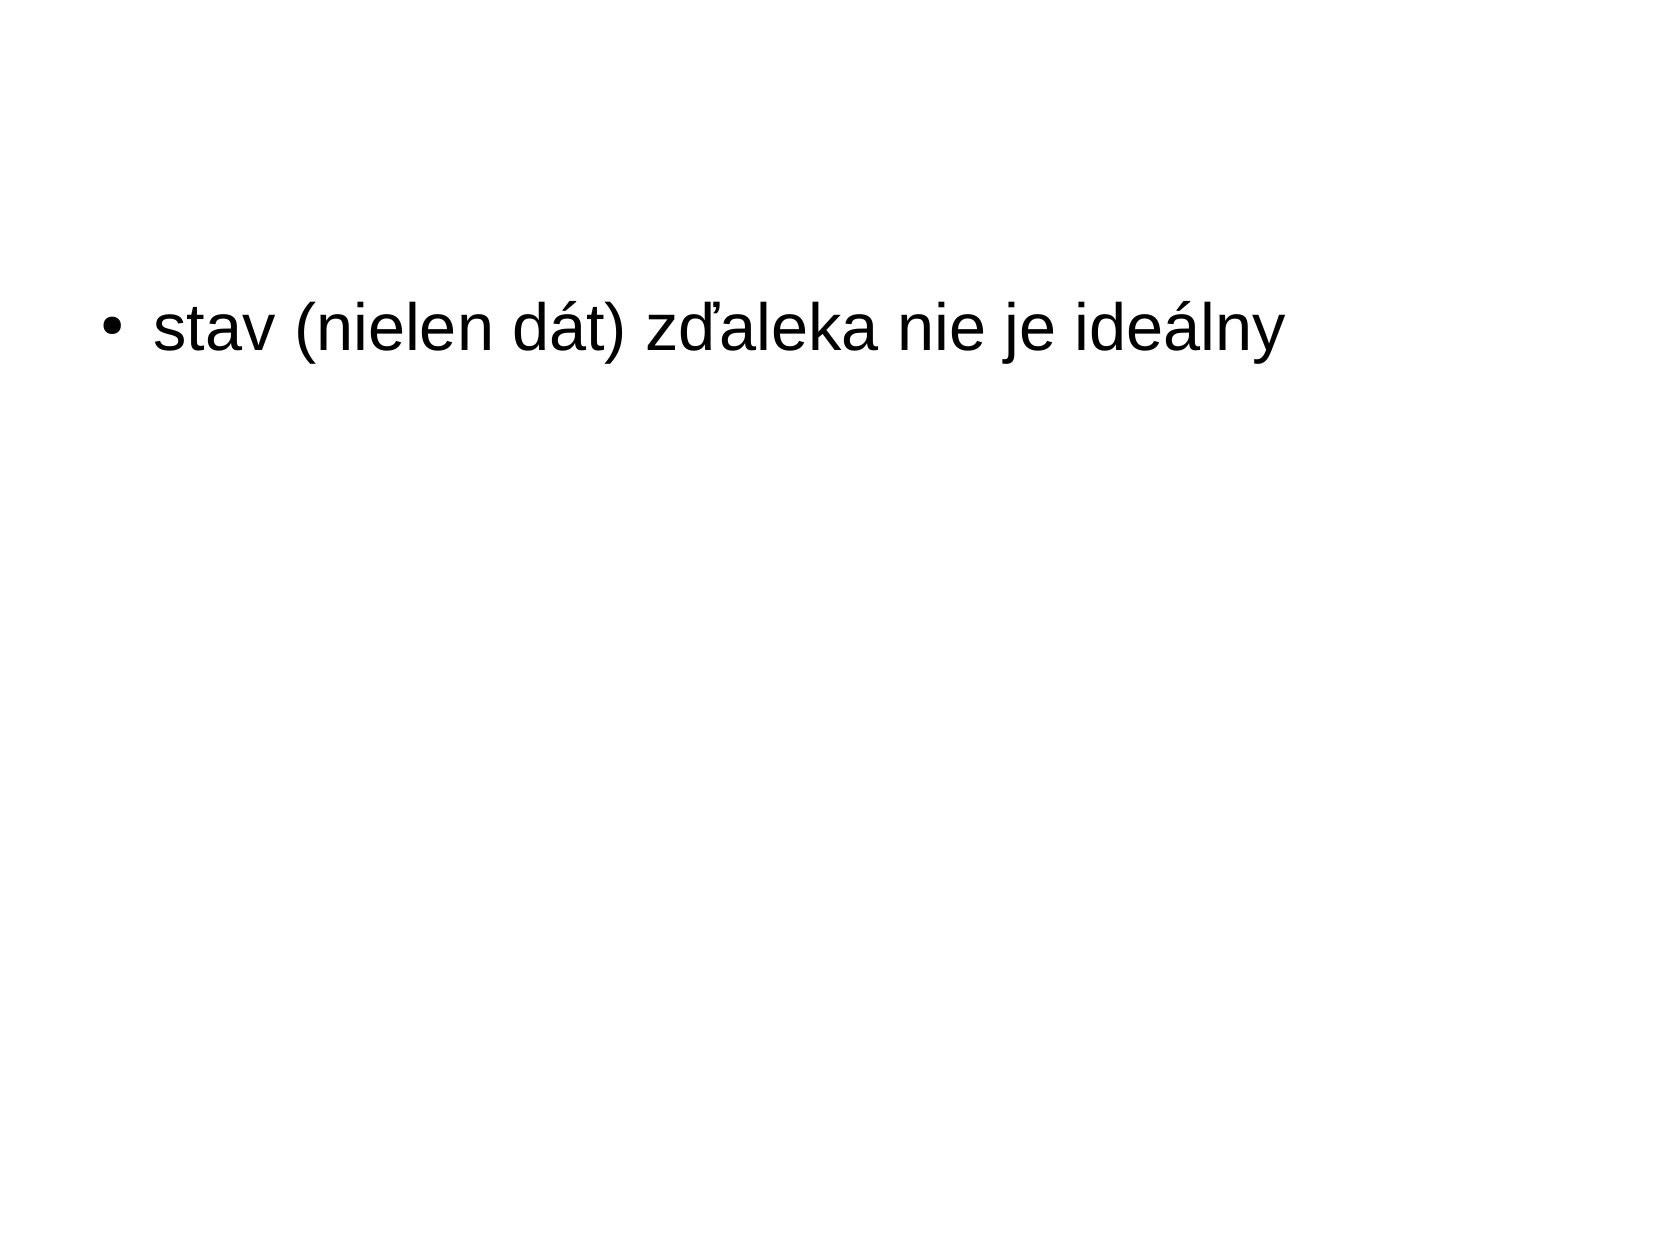

#
stav (nielen dát) zďaleka nie je ideálny